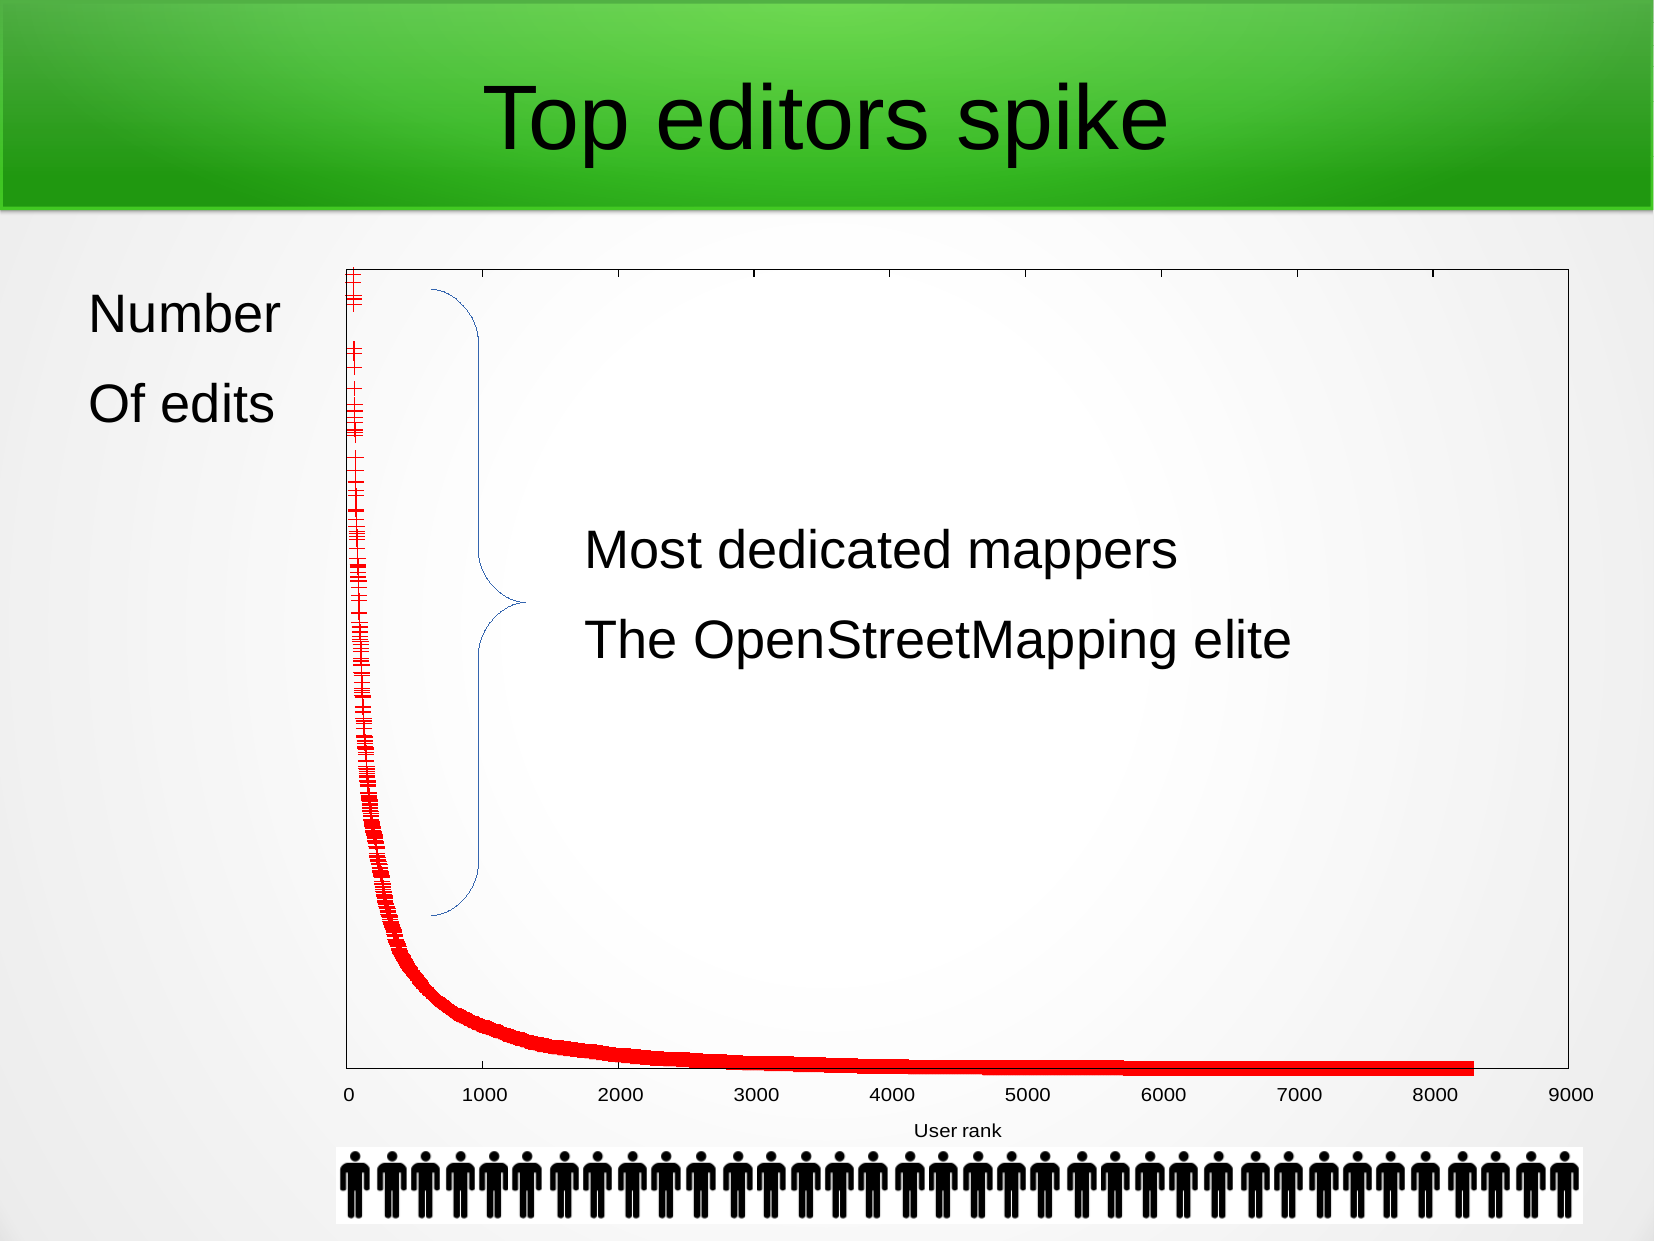

# Top editors spike
Number
Of edits
Most dedicated mappers
The OpenStreetMapping elite